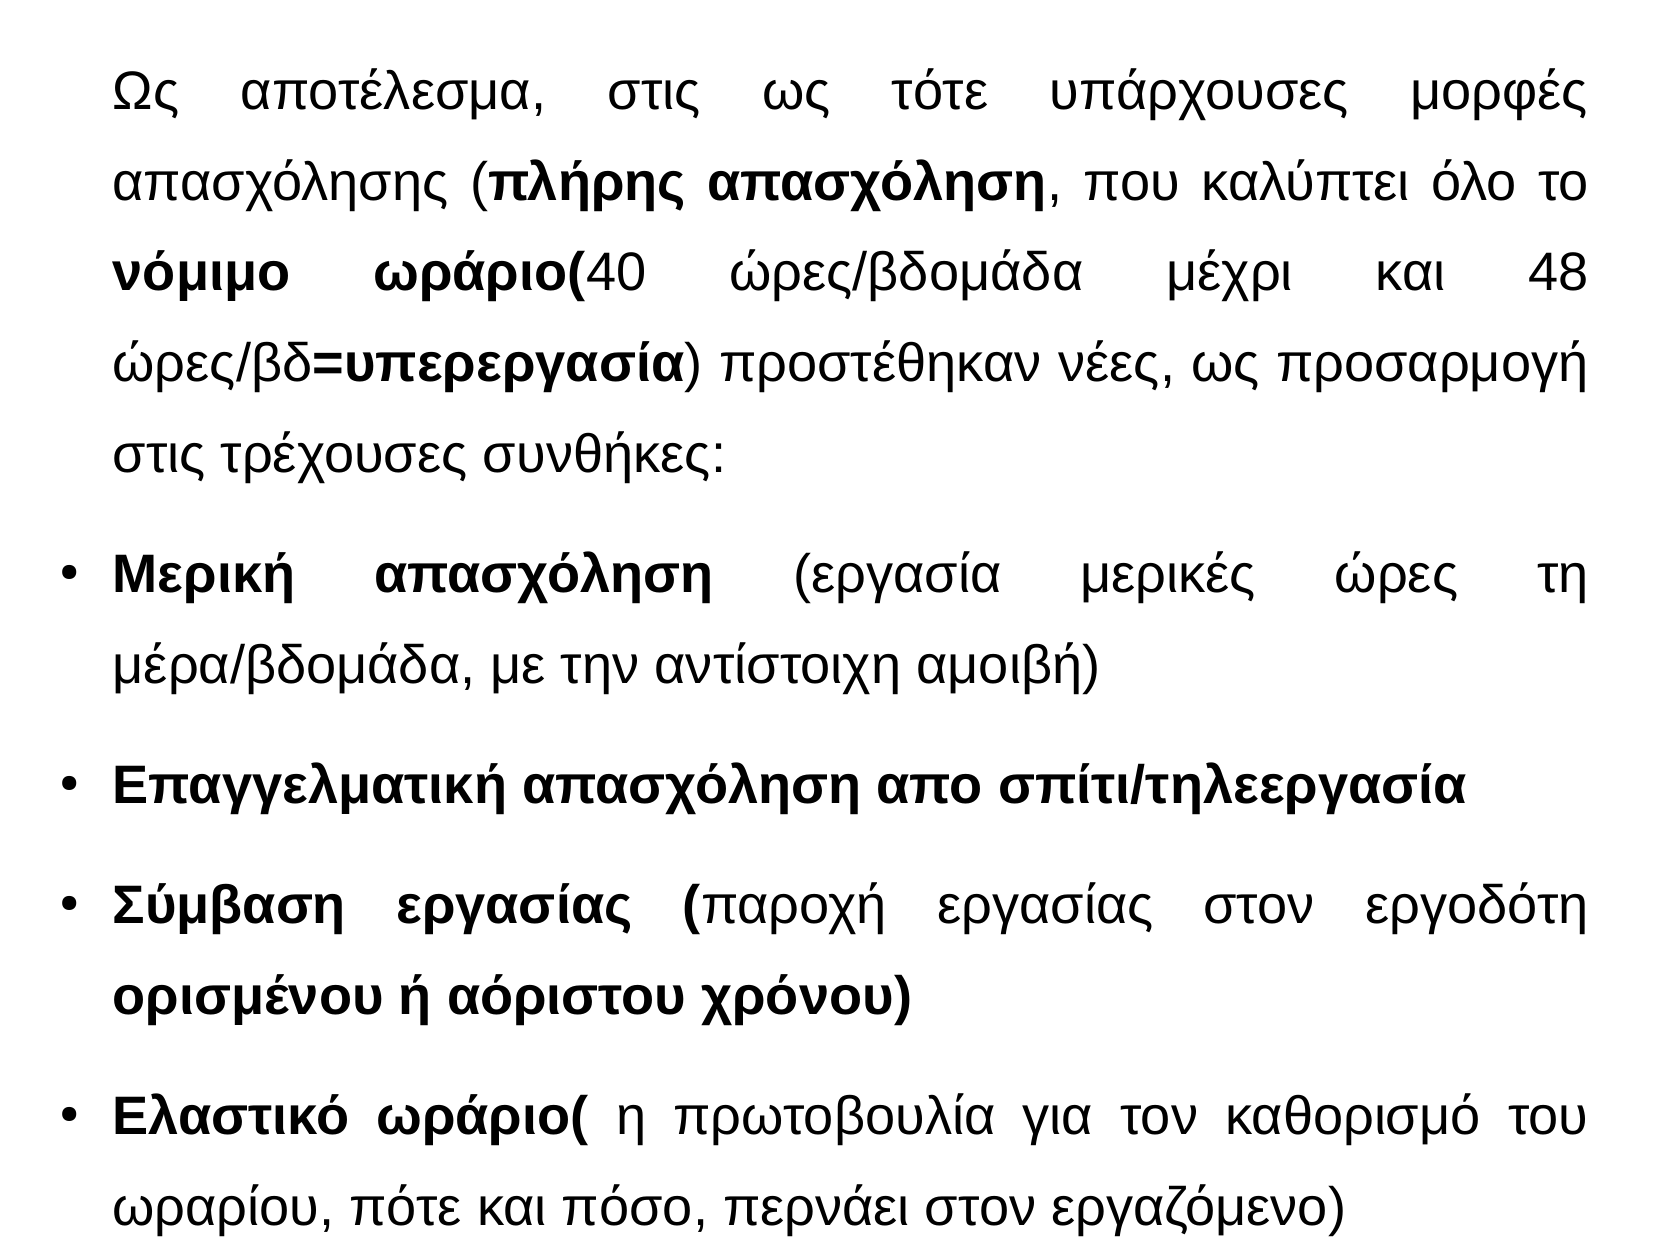

# Ως αποτέλεσμα, στις ως τότε υπάρχουσες μορφές απασχόλησης (πλήρης απασχόληση, που καλύπτει όλο το νόμιμο ωράριο(40 ώρες/βδομάδα μέχρι και 48 ώρες/βδ=υπερεργασία) προστέθηκαν νέες, ως προσαρμογή στις τρέχουσες συνθήκες:
Μερική απασχόληση (εργασία μερικές ώρες τη μέρα/βδομάδα, με την αντίστοιχη αμοιβή)
Επαγγελματική απασχόληση απο σπίτι/τηλεεργασία
Σύμβαση εργασίας (παροχή εργασίας στον εργοδότη ορισμένου ή αόριστου χρόνου)
Ελαστικό ωράριο( η πρωτοβουλία για τον καθορισμό του ωραρίου, πότε και πόσο, περνάει στον εργαζόμενο)